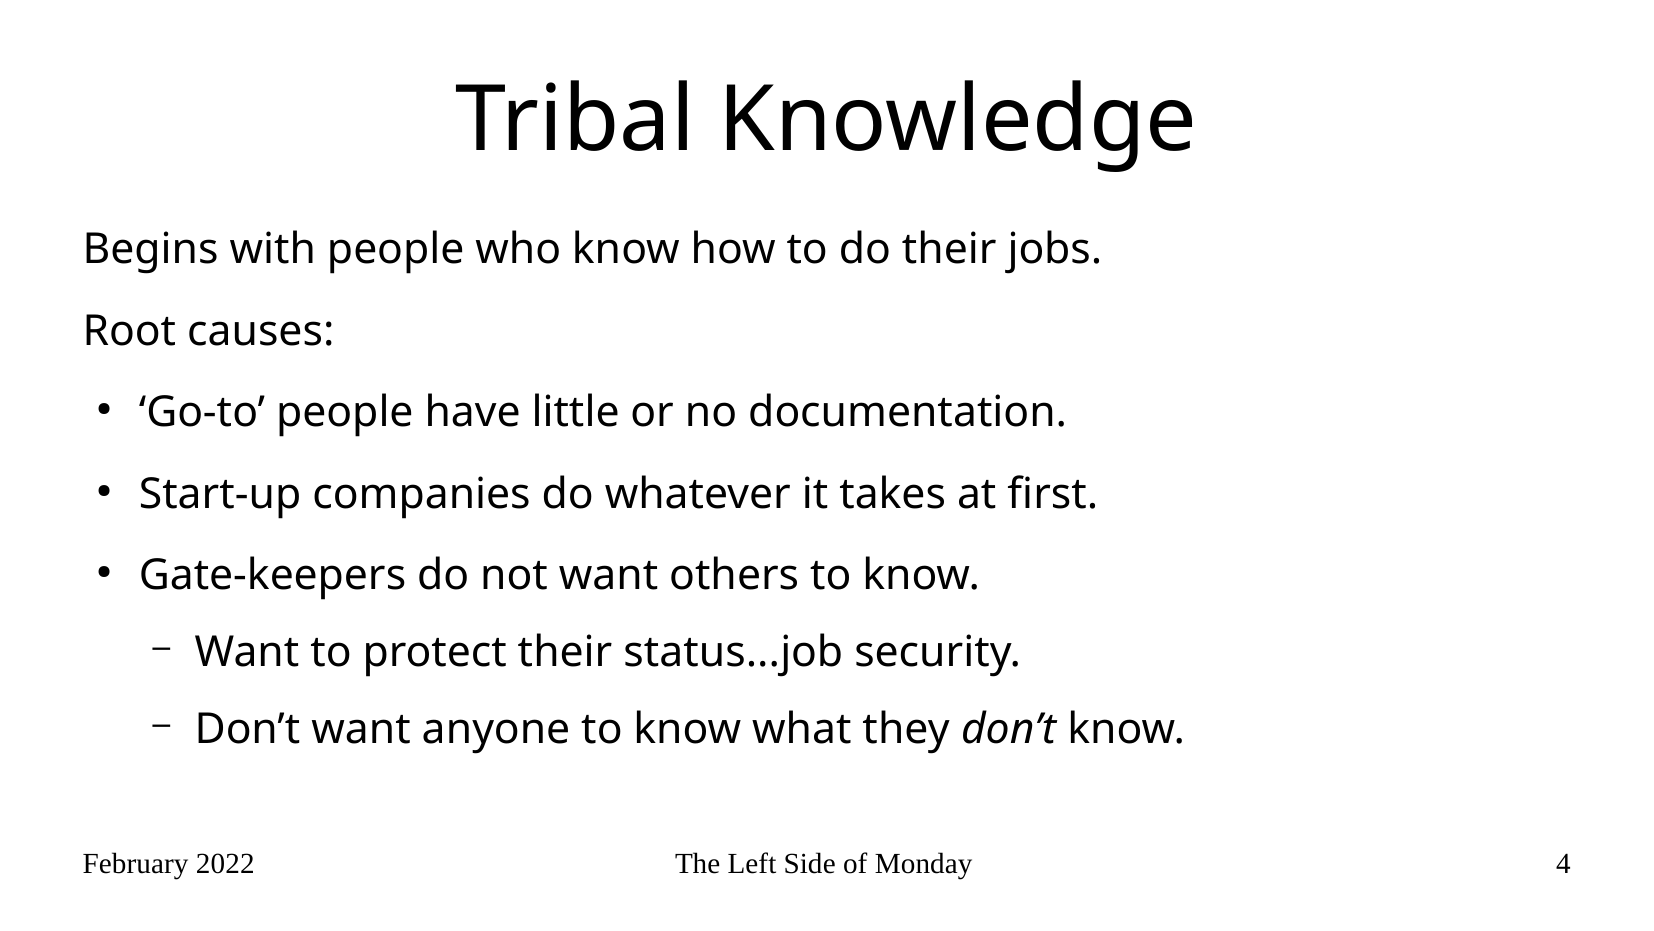

# Tribal Knowledge
Begins with people who know how to do their jobs.
Root causes:
‘Go-to’ people have little or no documentation.
Start-up companies do whatever it takes at first.
Gate-keepers do not want others to know.
Want to protect their status...job security.
Don’t want anyone to know what they don’t know.
February 2022
The Left Side of Monday
4